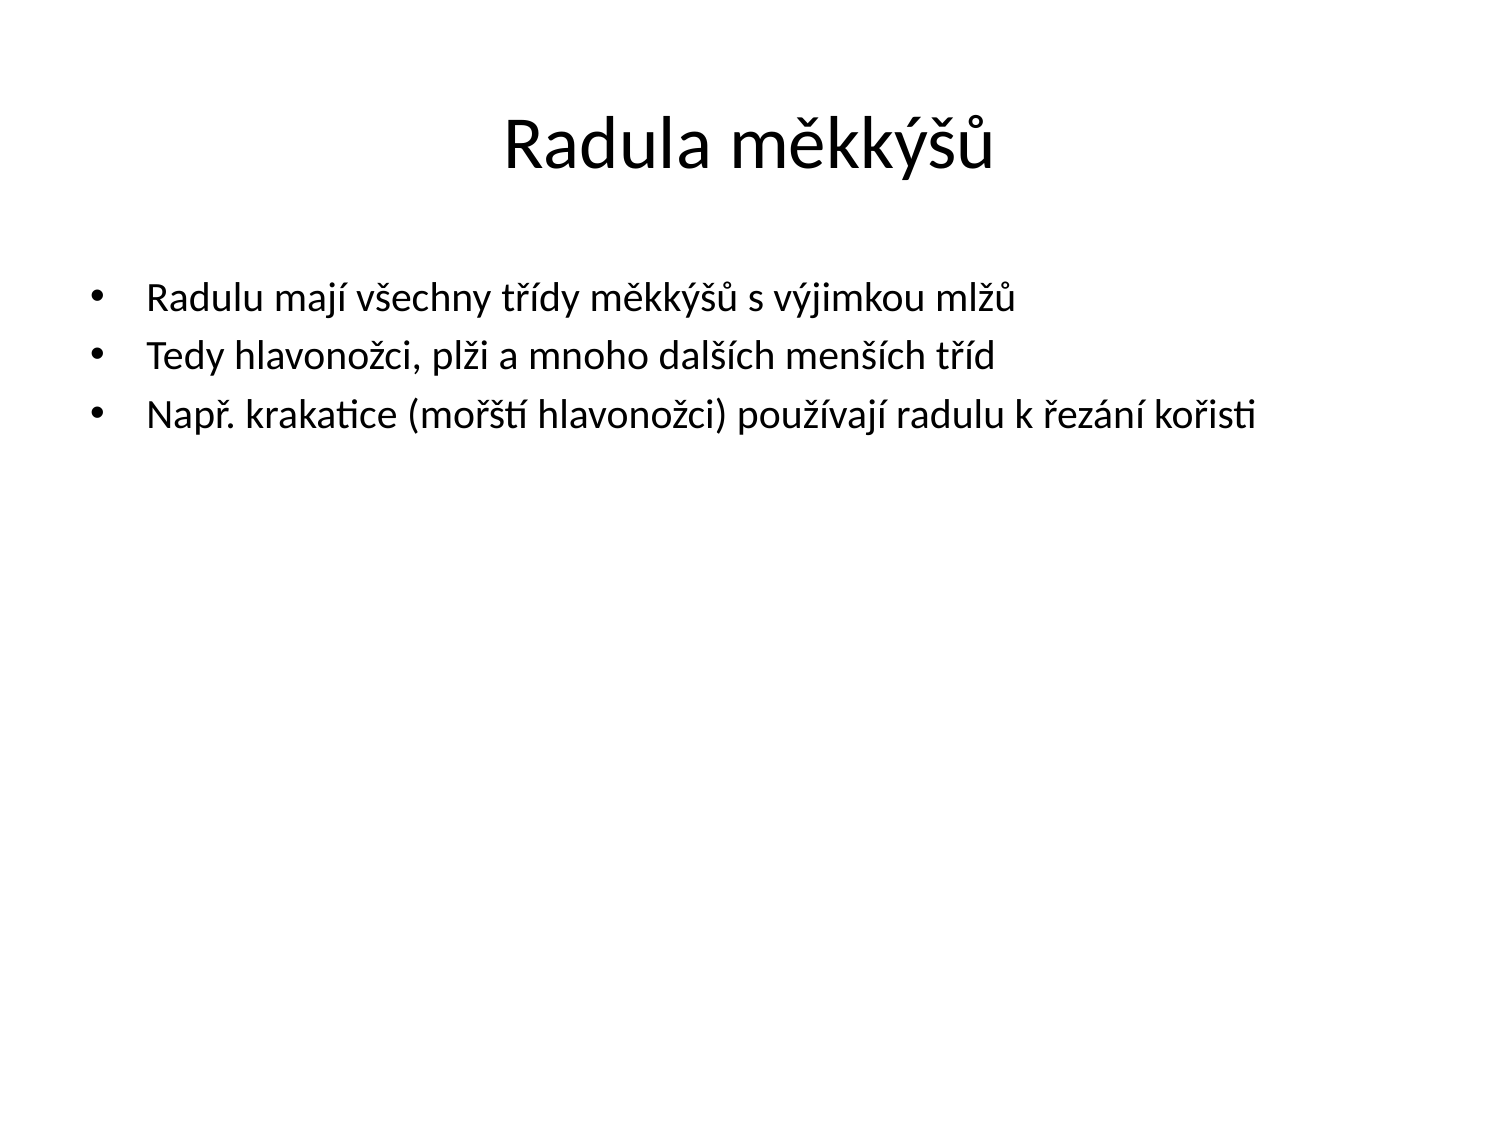

# Radula měkkýšů
Radulu mají všechny třídy měkkýšů s výjimkou mlžů
Tedy hlavonožci, plži a mnoho dalších menších tříd
Např. krakatice (mořští hlavonožci) používají radulu k řezání kořisti